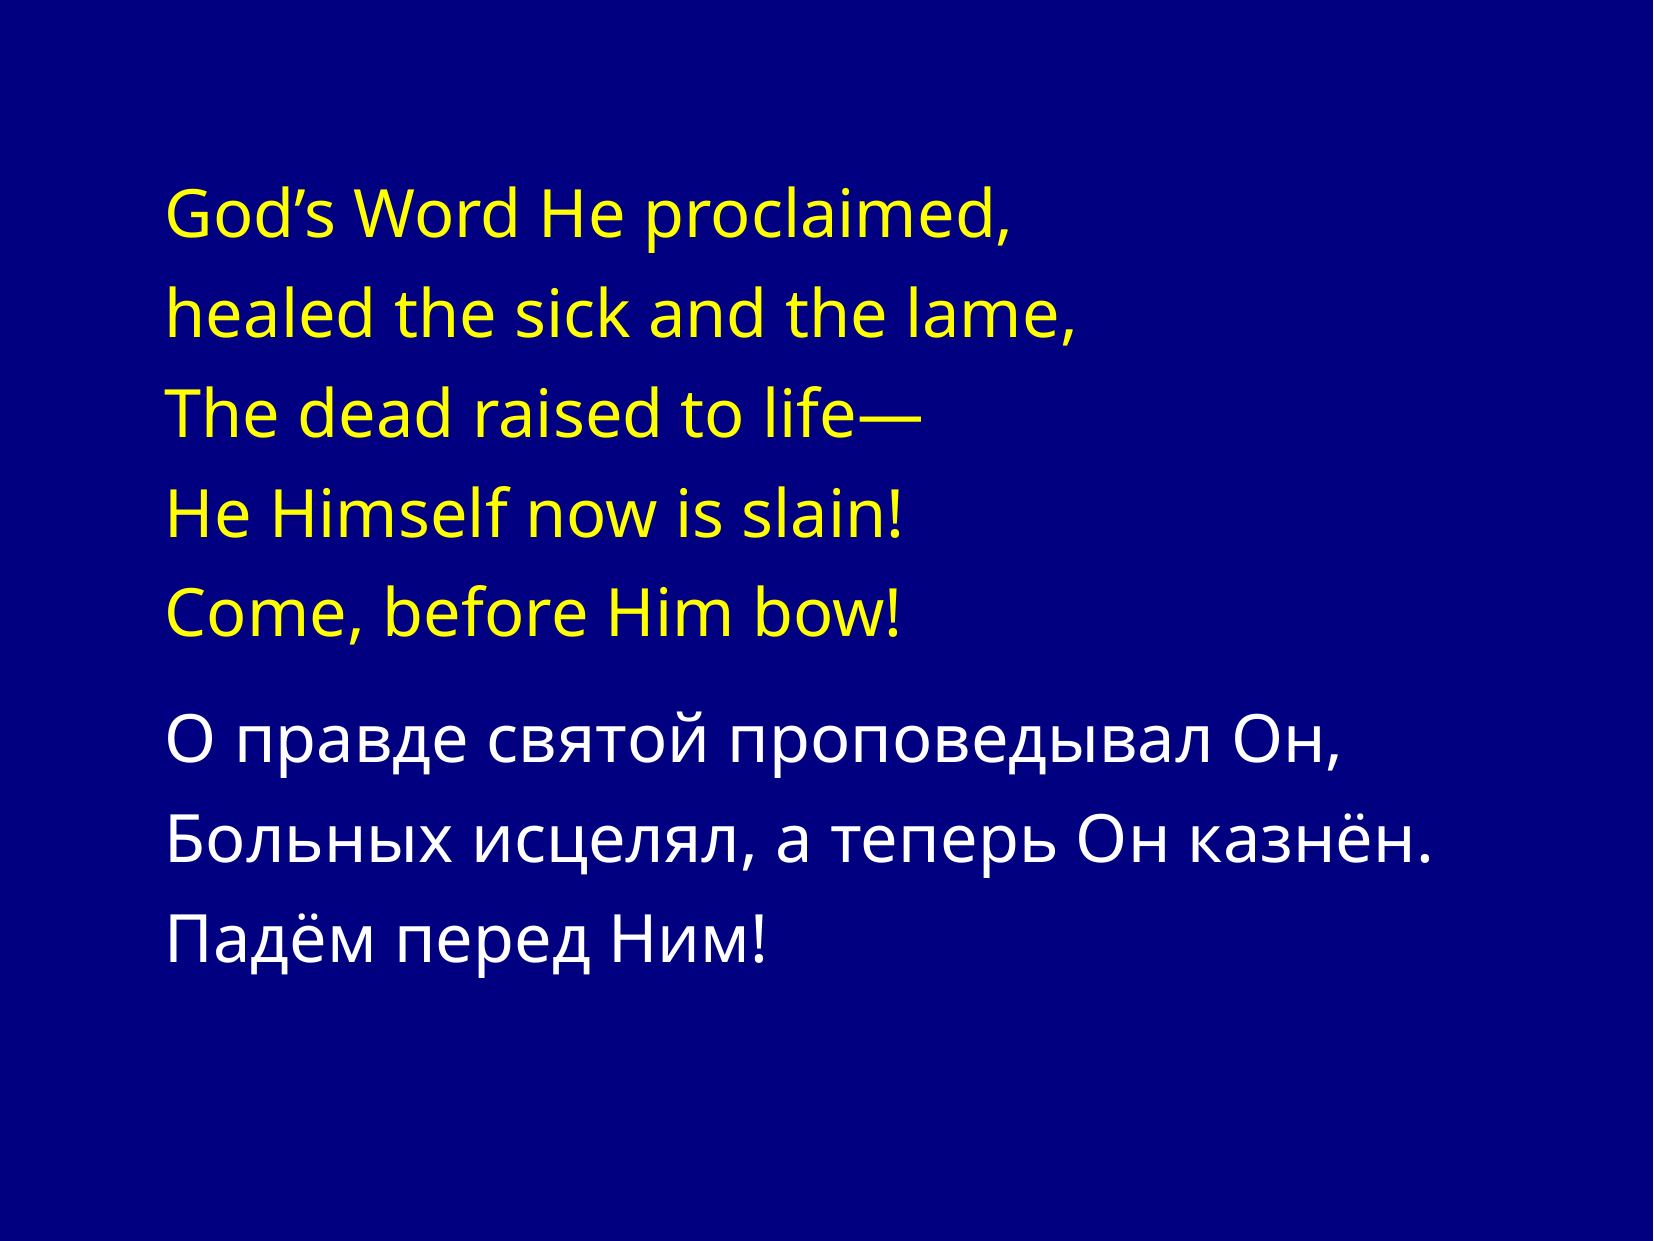

God’s Word He proclaimed,
	healed the sick and the lame,
	The dead raised to life—
	He Himself now is slain!
	Come, before Him bow!
	О правде святой проповедывал Он,
	Больных исцелял, а теперь Он казнён.
	Падём перед Ним!